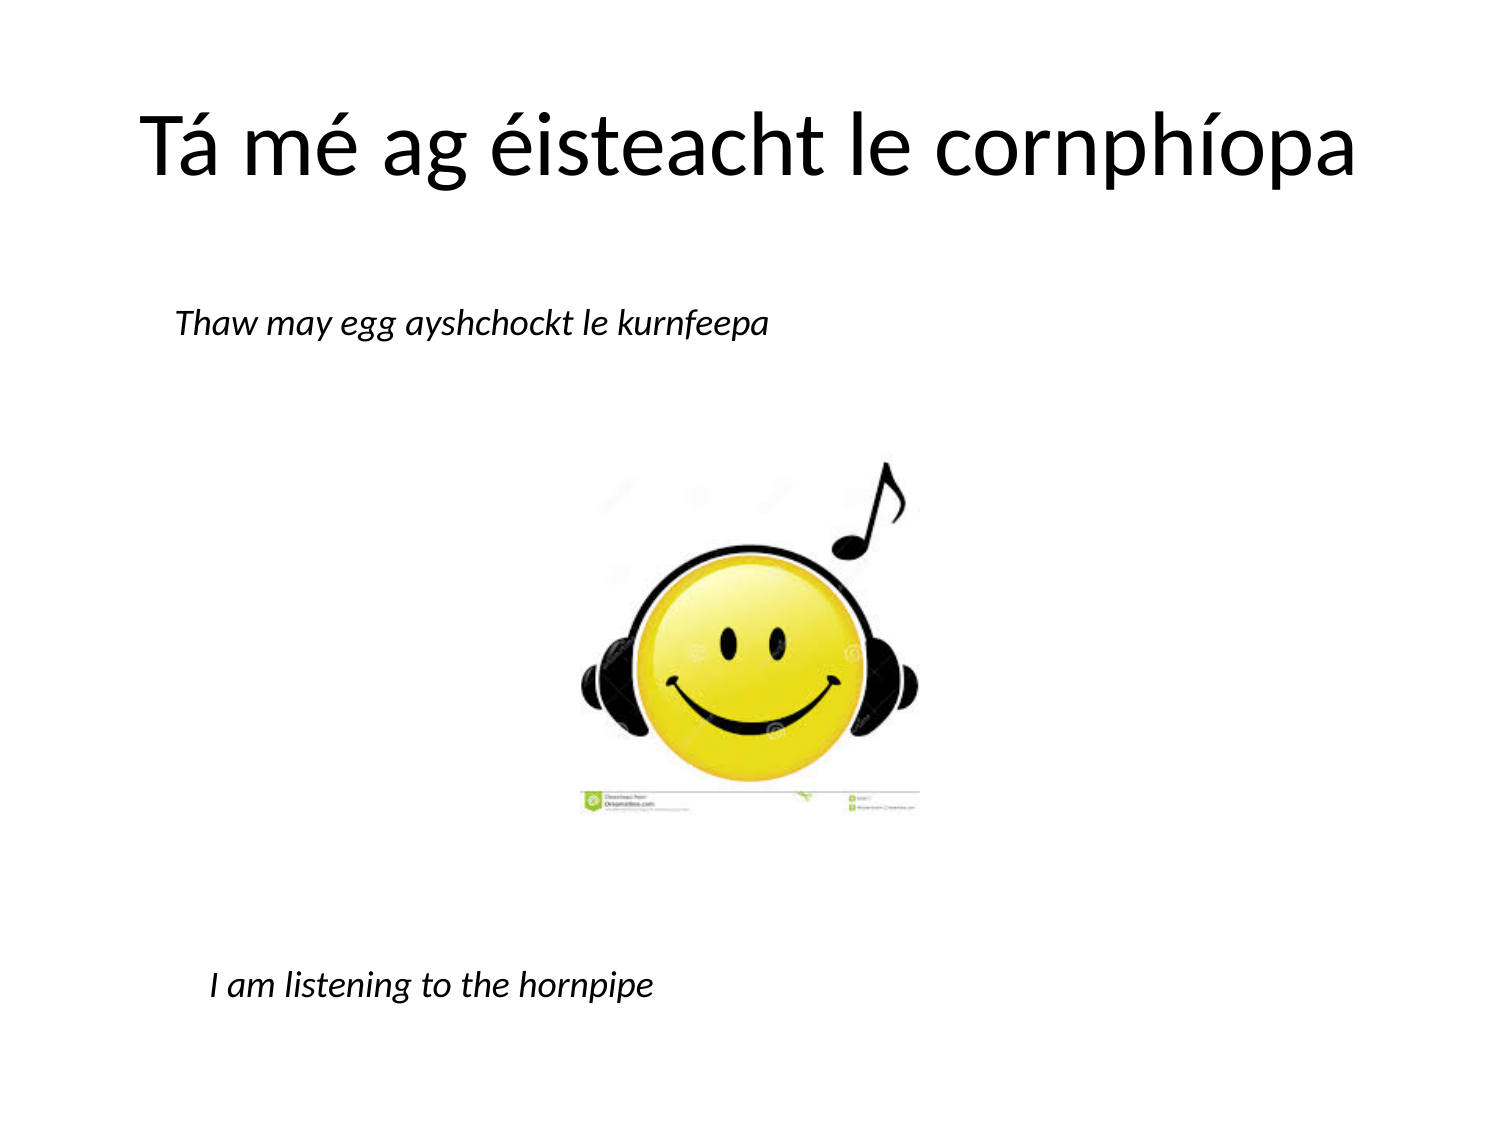

# Tá mé ag éisteacht le cornphíopa
Thaw may egg ayshchockt le kurnfeepa
I am listening to the hornpipe